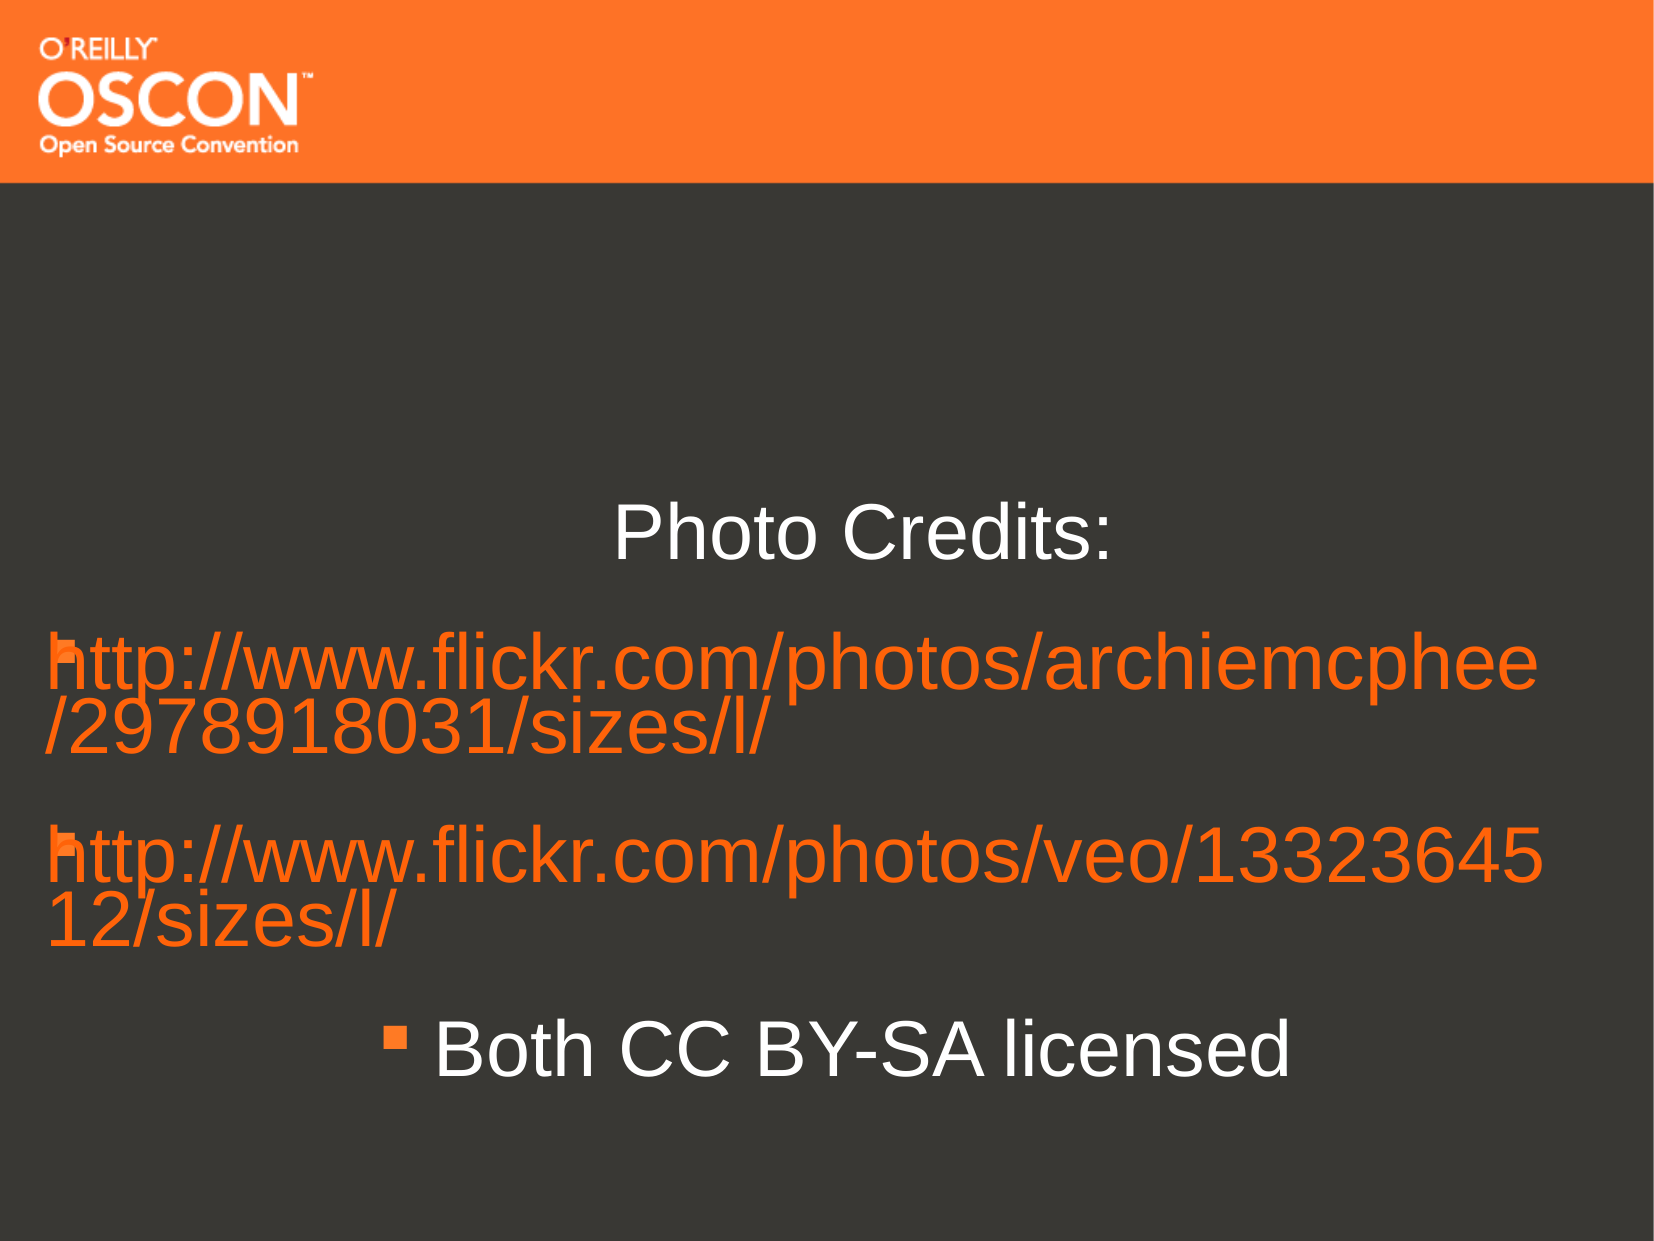

#
Photo Credits:
http://www.flickr.com/photos/archiemcphee/2978918031/sizes/l/
http://www.flickr.com/photos/veo/1332364512/sizes/l/
Both CC BY-SA licensed